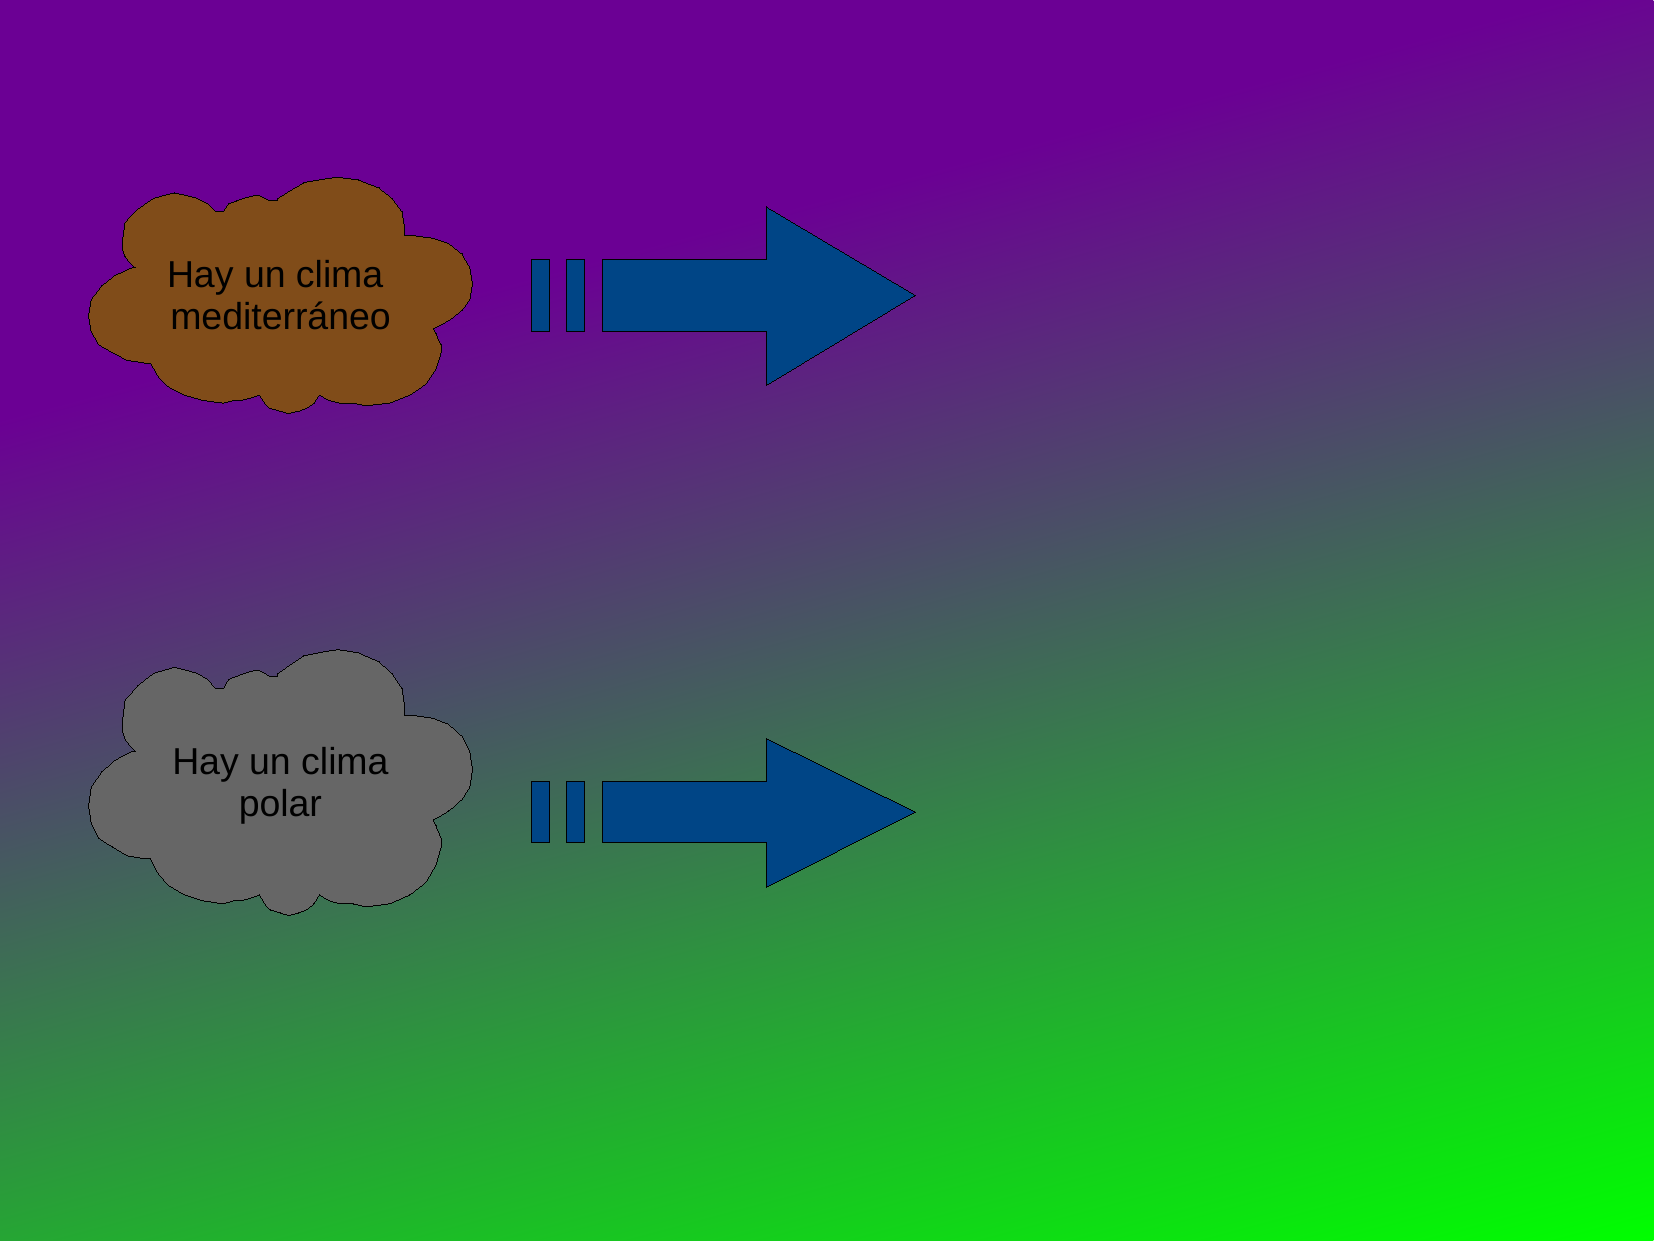

Hay un clima
mediterráneo
Hay un clima
polar